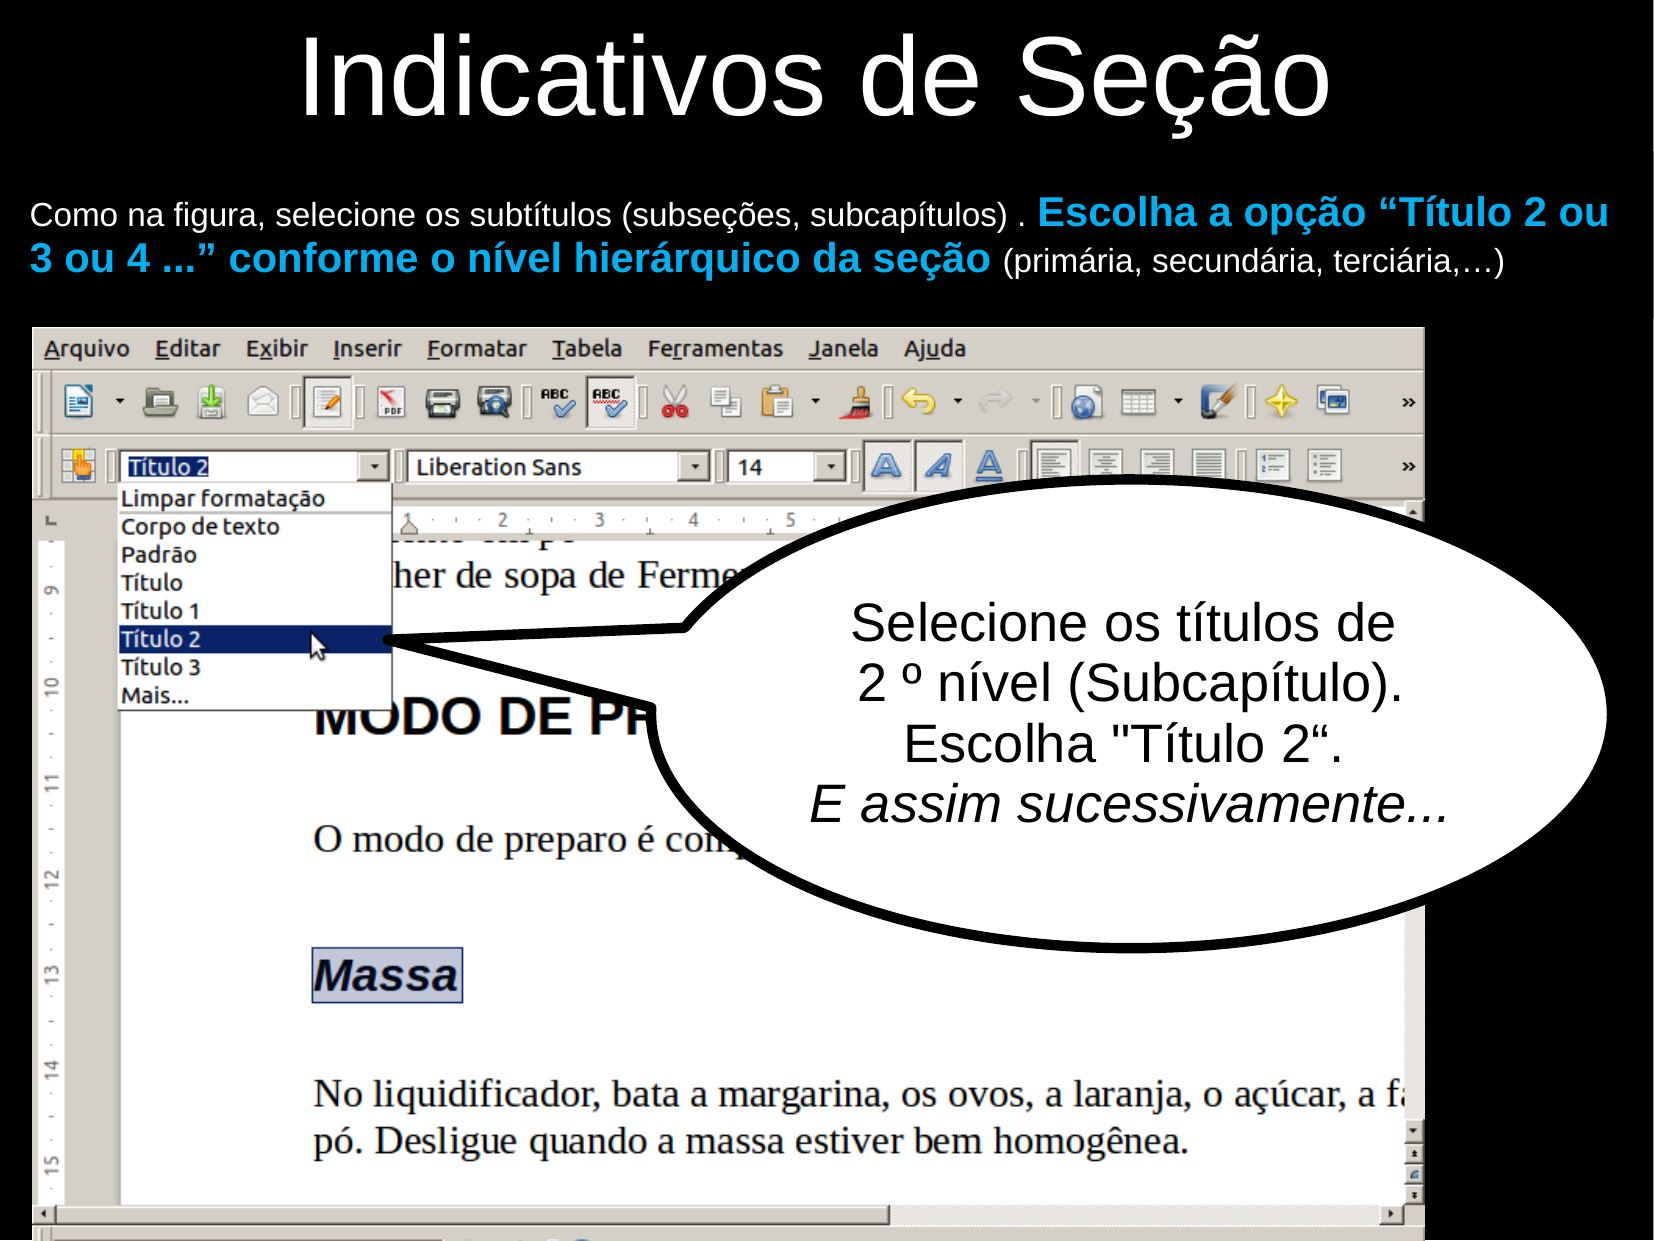

# Indicativos de Seção
Como na figura, selecione os subtítulos (subseções, subcapítulos) . Escolha a opção “Título 2 ou 3 ou 4 ...” conforme o nível hierárquico da seção (primária, secundária, terciária,…)
Selecione os títulos de
2 º nível (Subcapítulo). Escolha "Título 2“.
E assim sucessivamente...